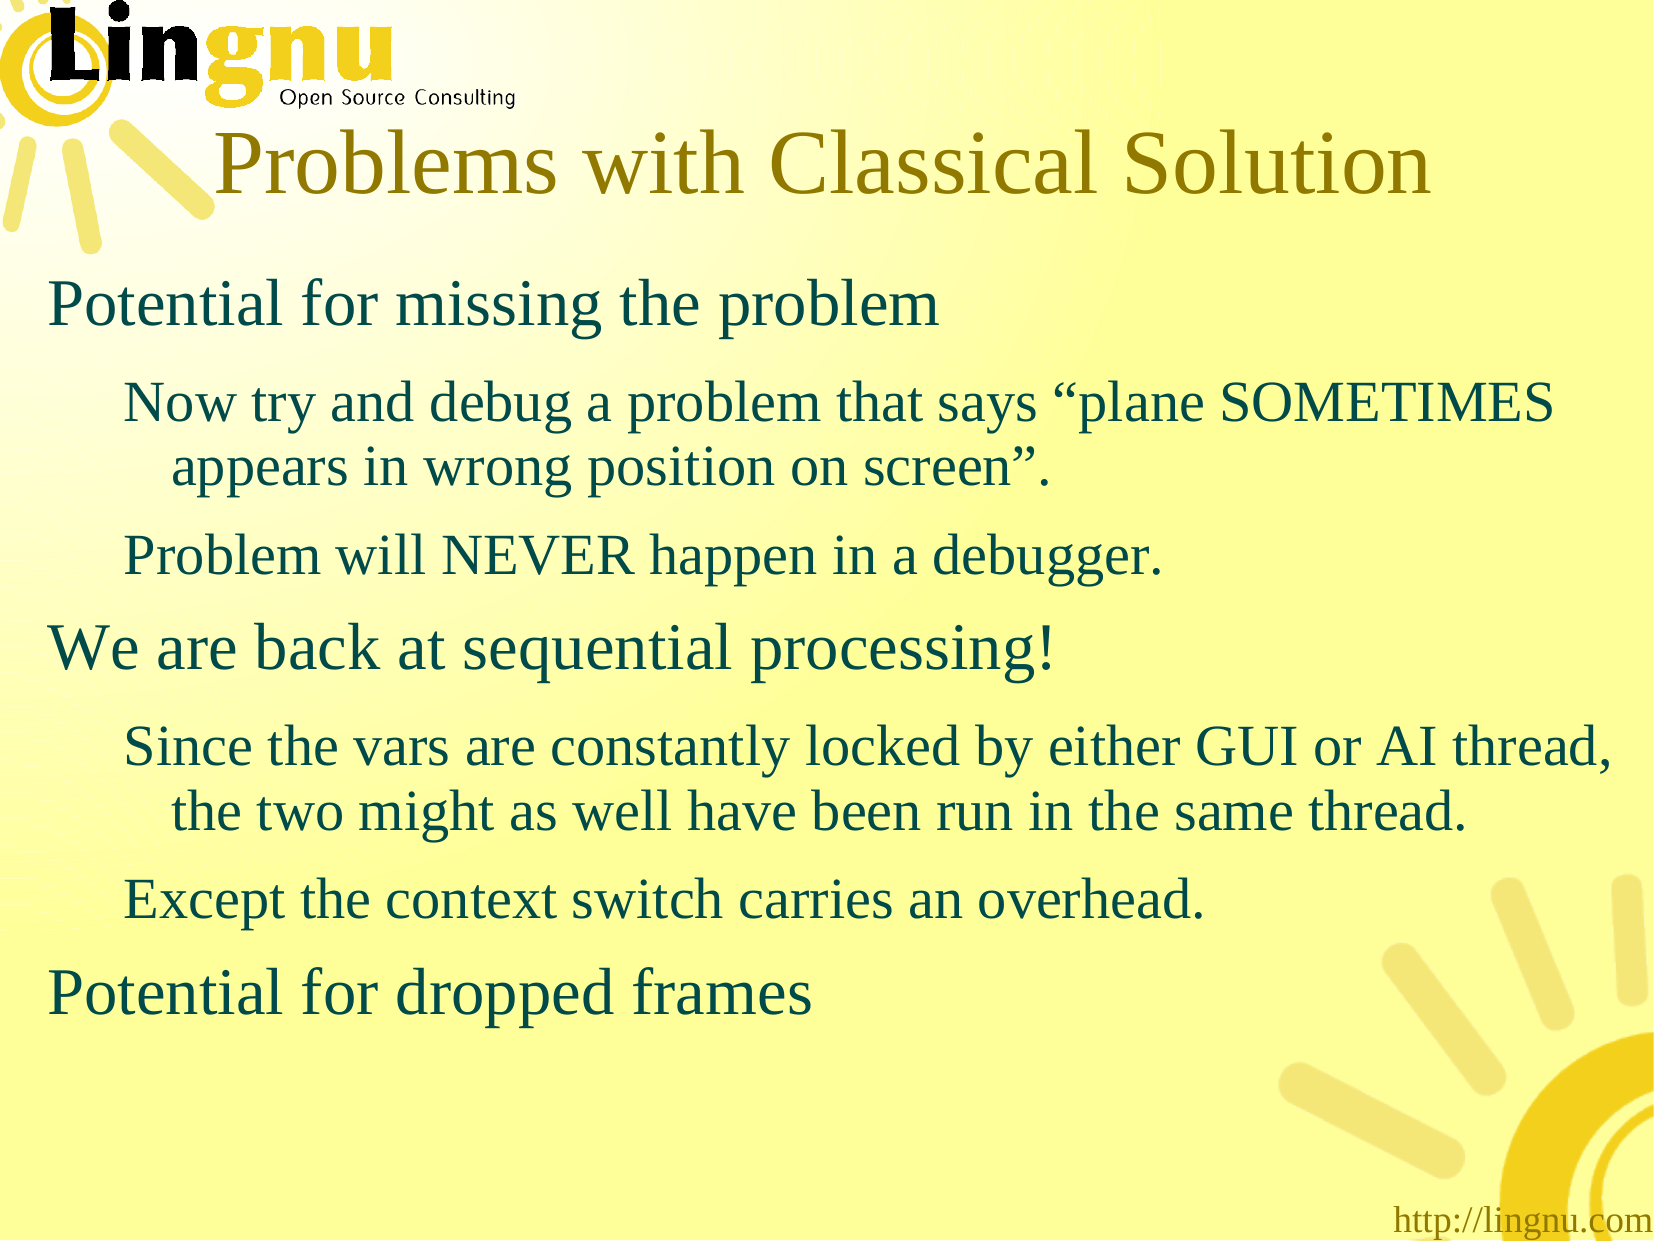

# Problems with Classical Solution
Potential for missing the problem
Now try and debug a problem that says “plane SOMETIMES appears in wrong position on screen”.
Problem will NEVER happen in a debugger.
We are back at sequential processing!
Since the vars are constantly locked by either GUI or AI thread, the two might as well have been run in the same thread.
Except the context switch carries an overhead.
Potential for dropped frames